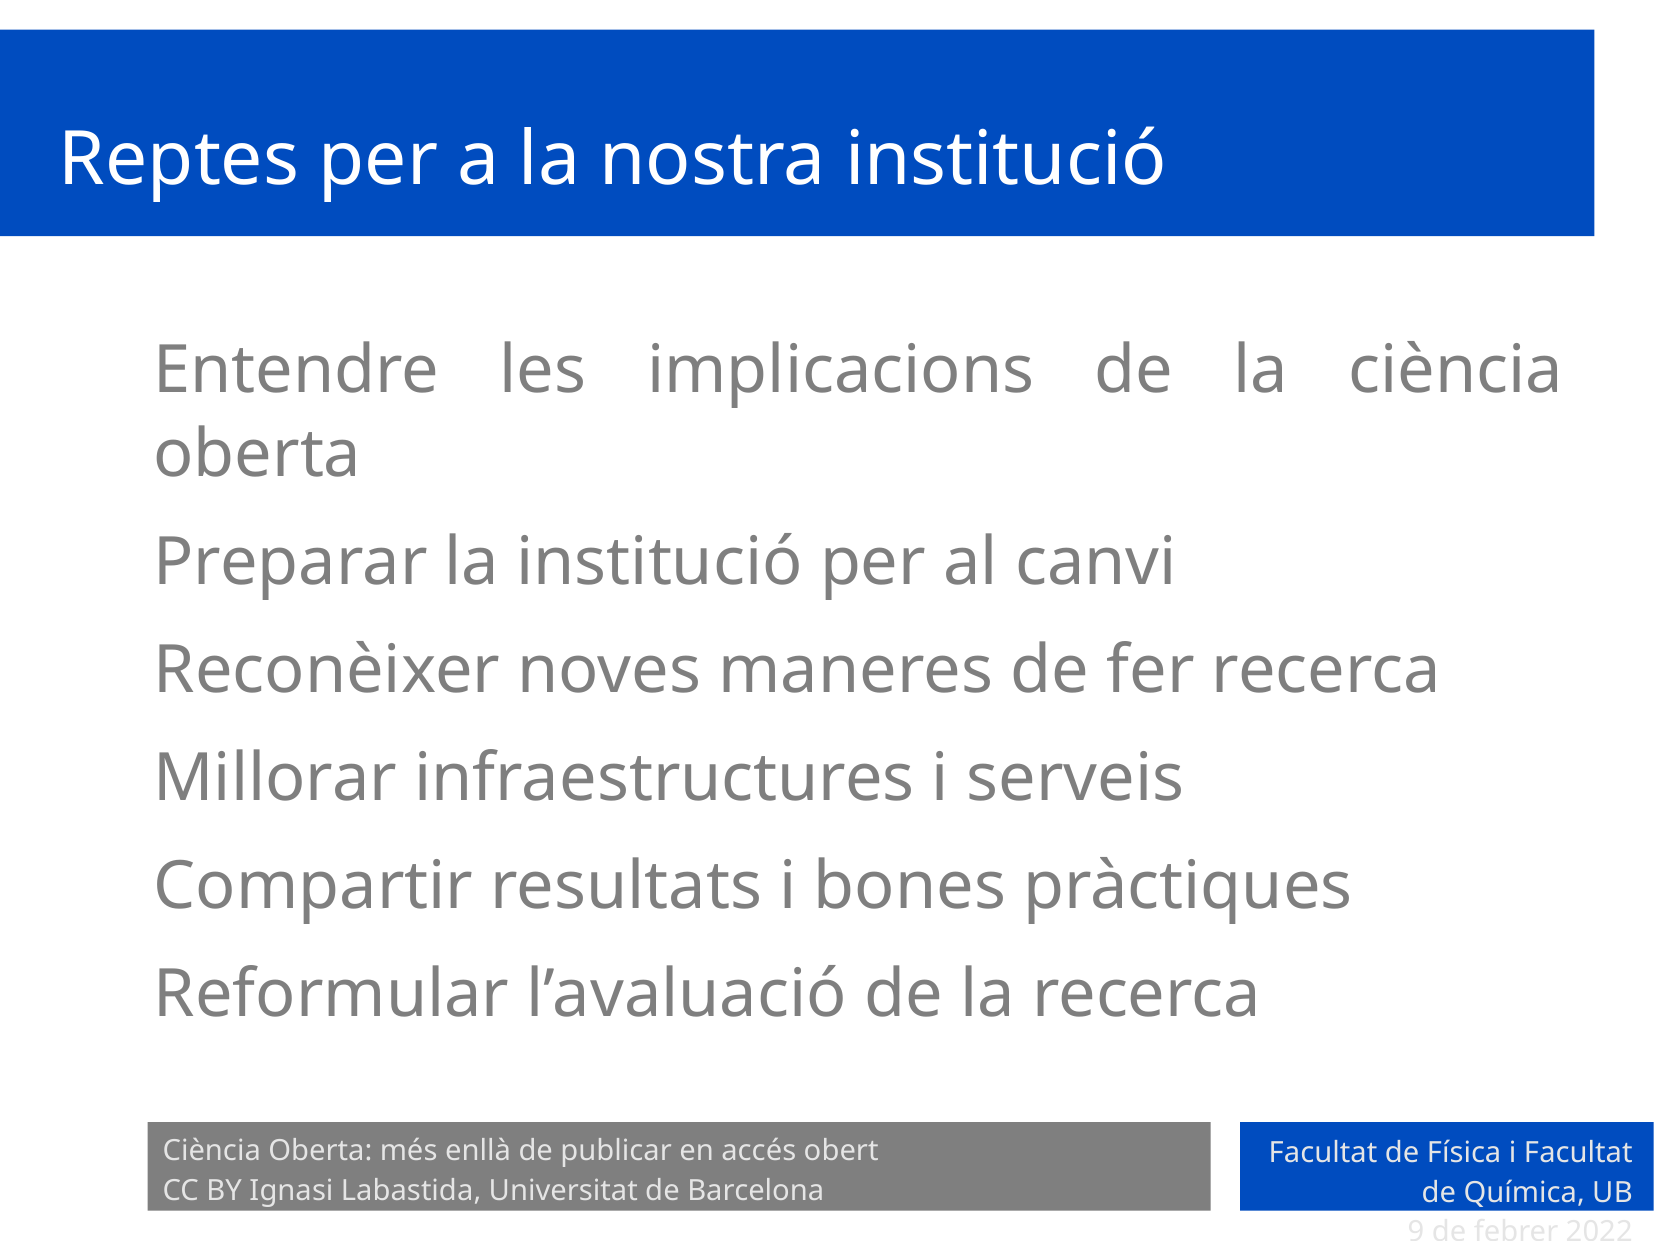

# Reptes per a la nostra institució
Entendre les implicacions de la ciència oberta
Preparar la institució per al canvi
Reconèixer noves maneres de fer recerca
Millorar infraestructures i serveis
Compartir resultats i bones pràctiques
Reformular l’avaluació de la recerca